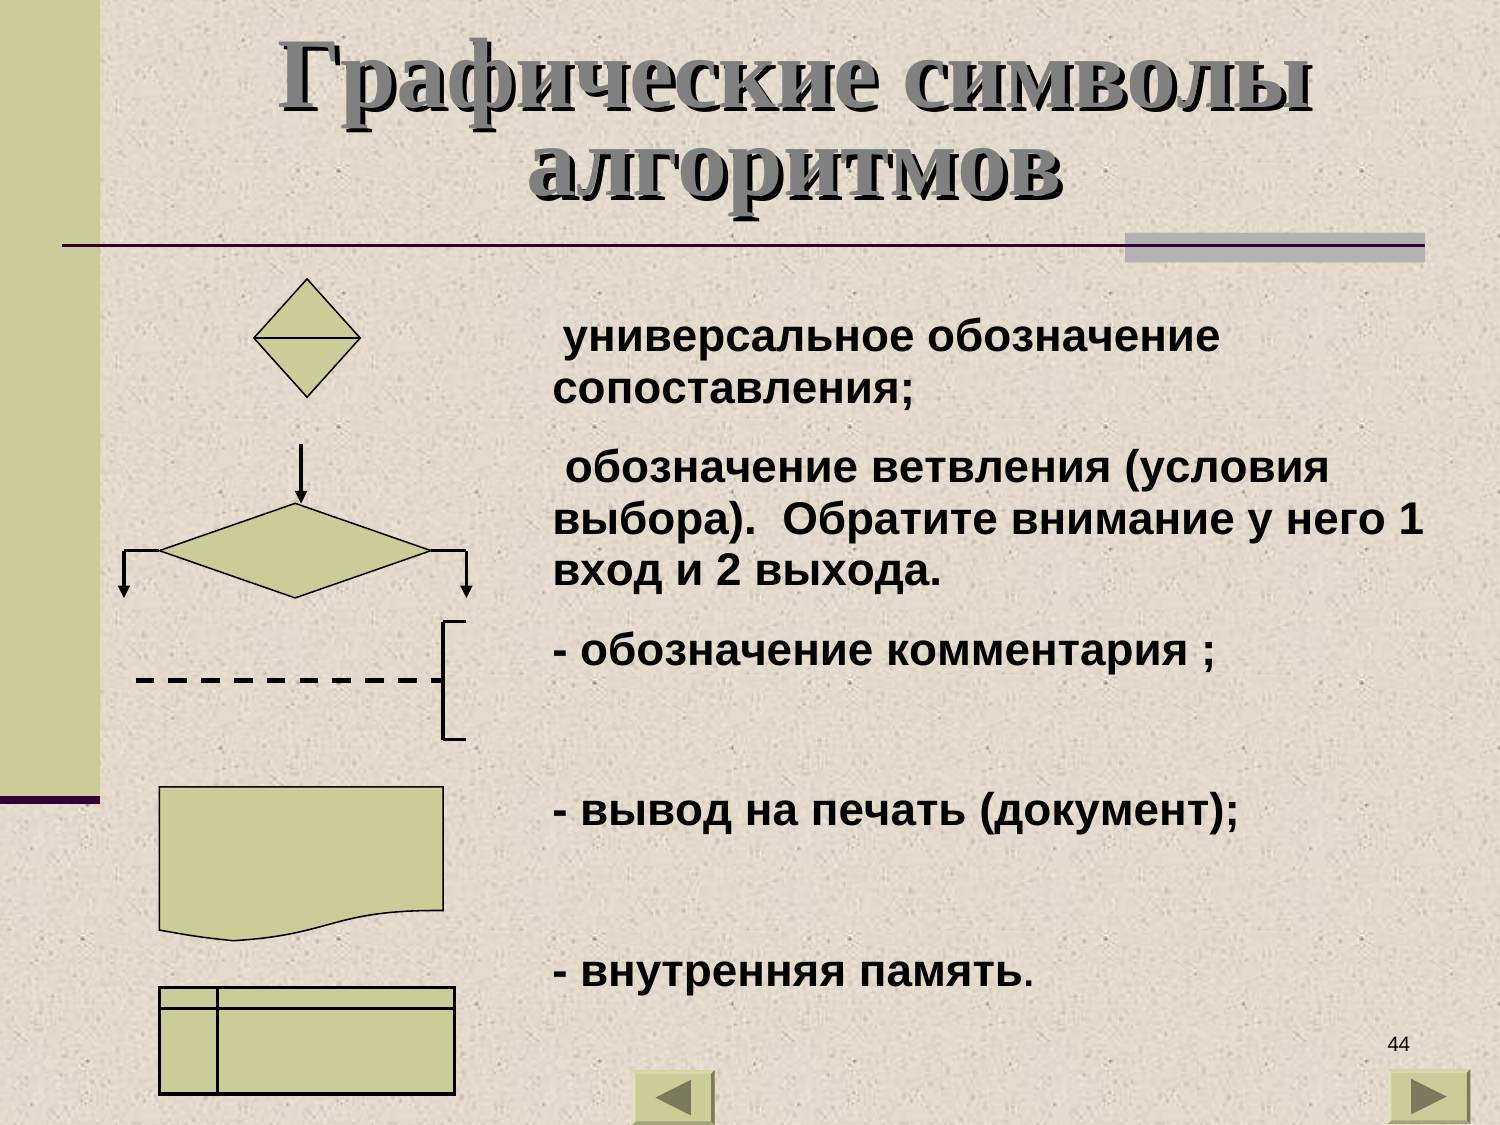

# Графические символы алгоритмов
 универсальное обозначение сопоставления;
 обозначение ветвления (условия выбора). Обратите внимание у него 1 вход и 2 выхода.
- обозначение комментария ;
- вывод на печать (документ);
- внутренняя память.
44